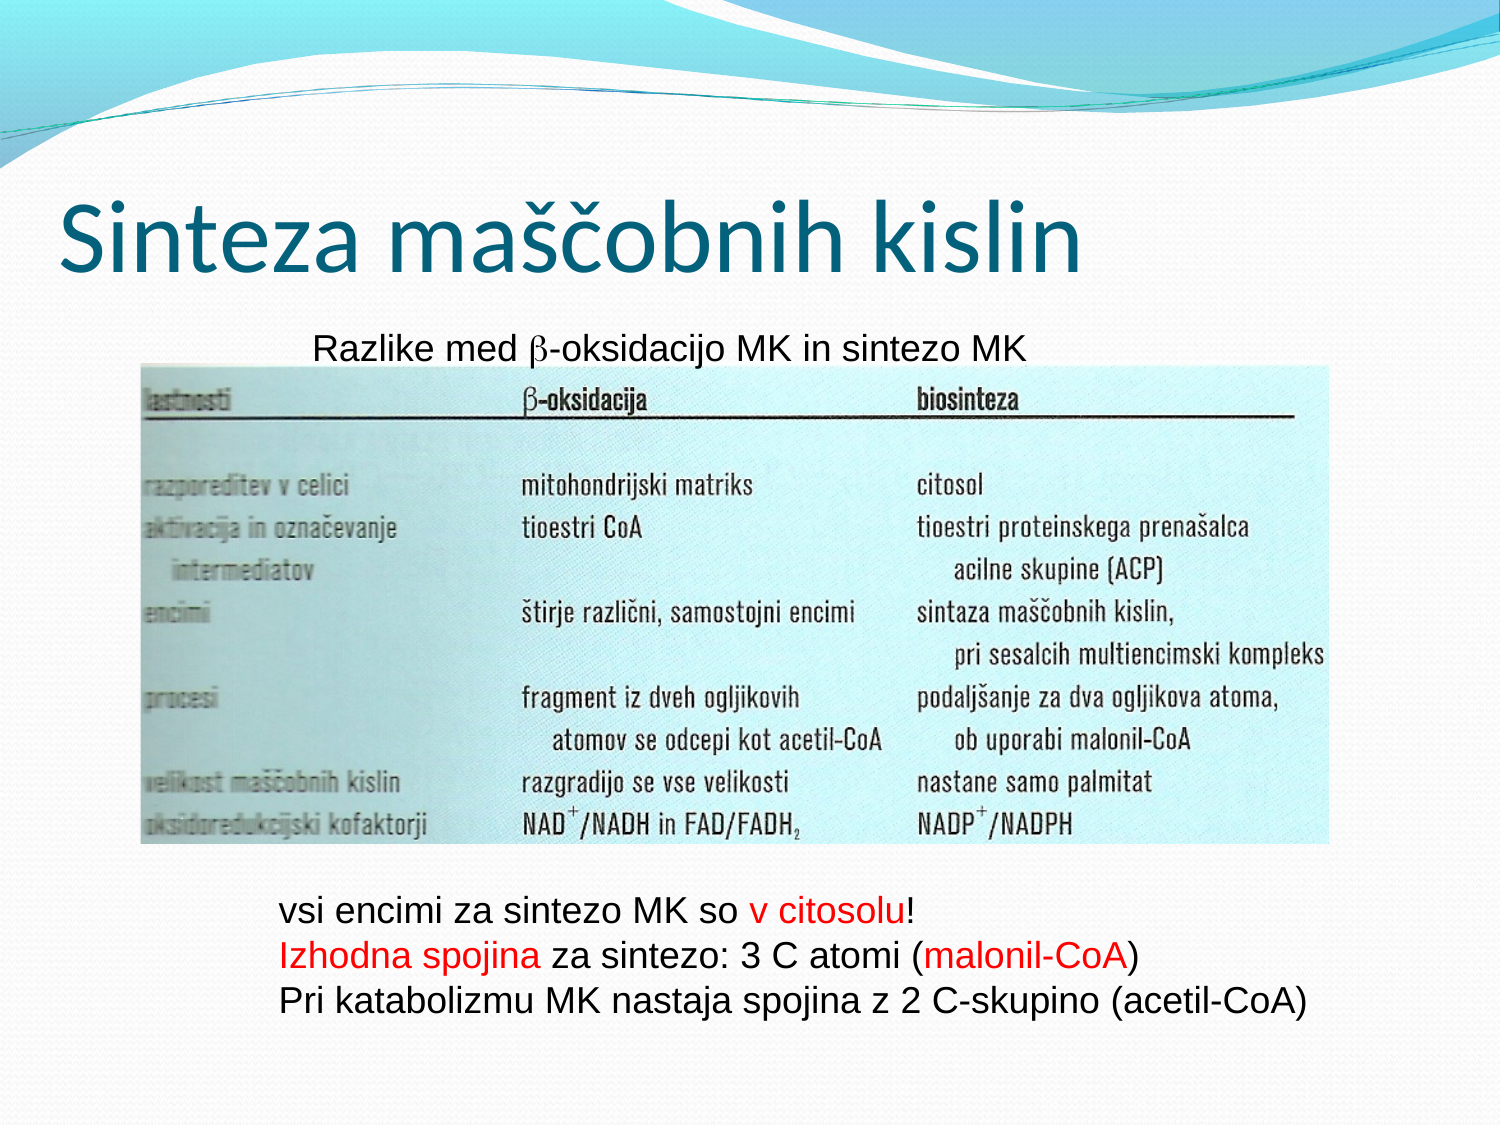

# Sinteza maščobnih kislin
Razlike med -oksidacijo MK in sintezo MK
vsi encimi za sintezo MK so v citosolu!
Izhodna spojina za sintezo: 3 C atomi (malonil-CoA)
Pri katabolizmu MK nastaja spojina z 2 C-skupino (acetil-CoA)